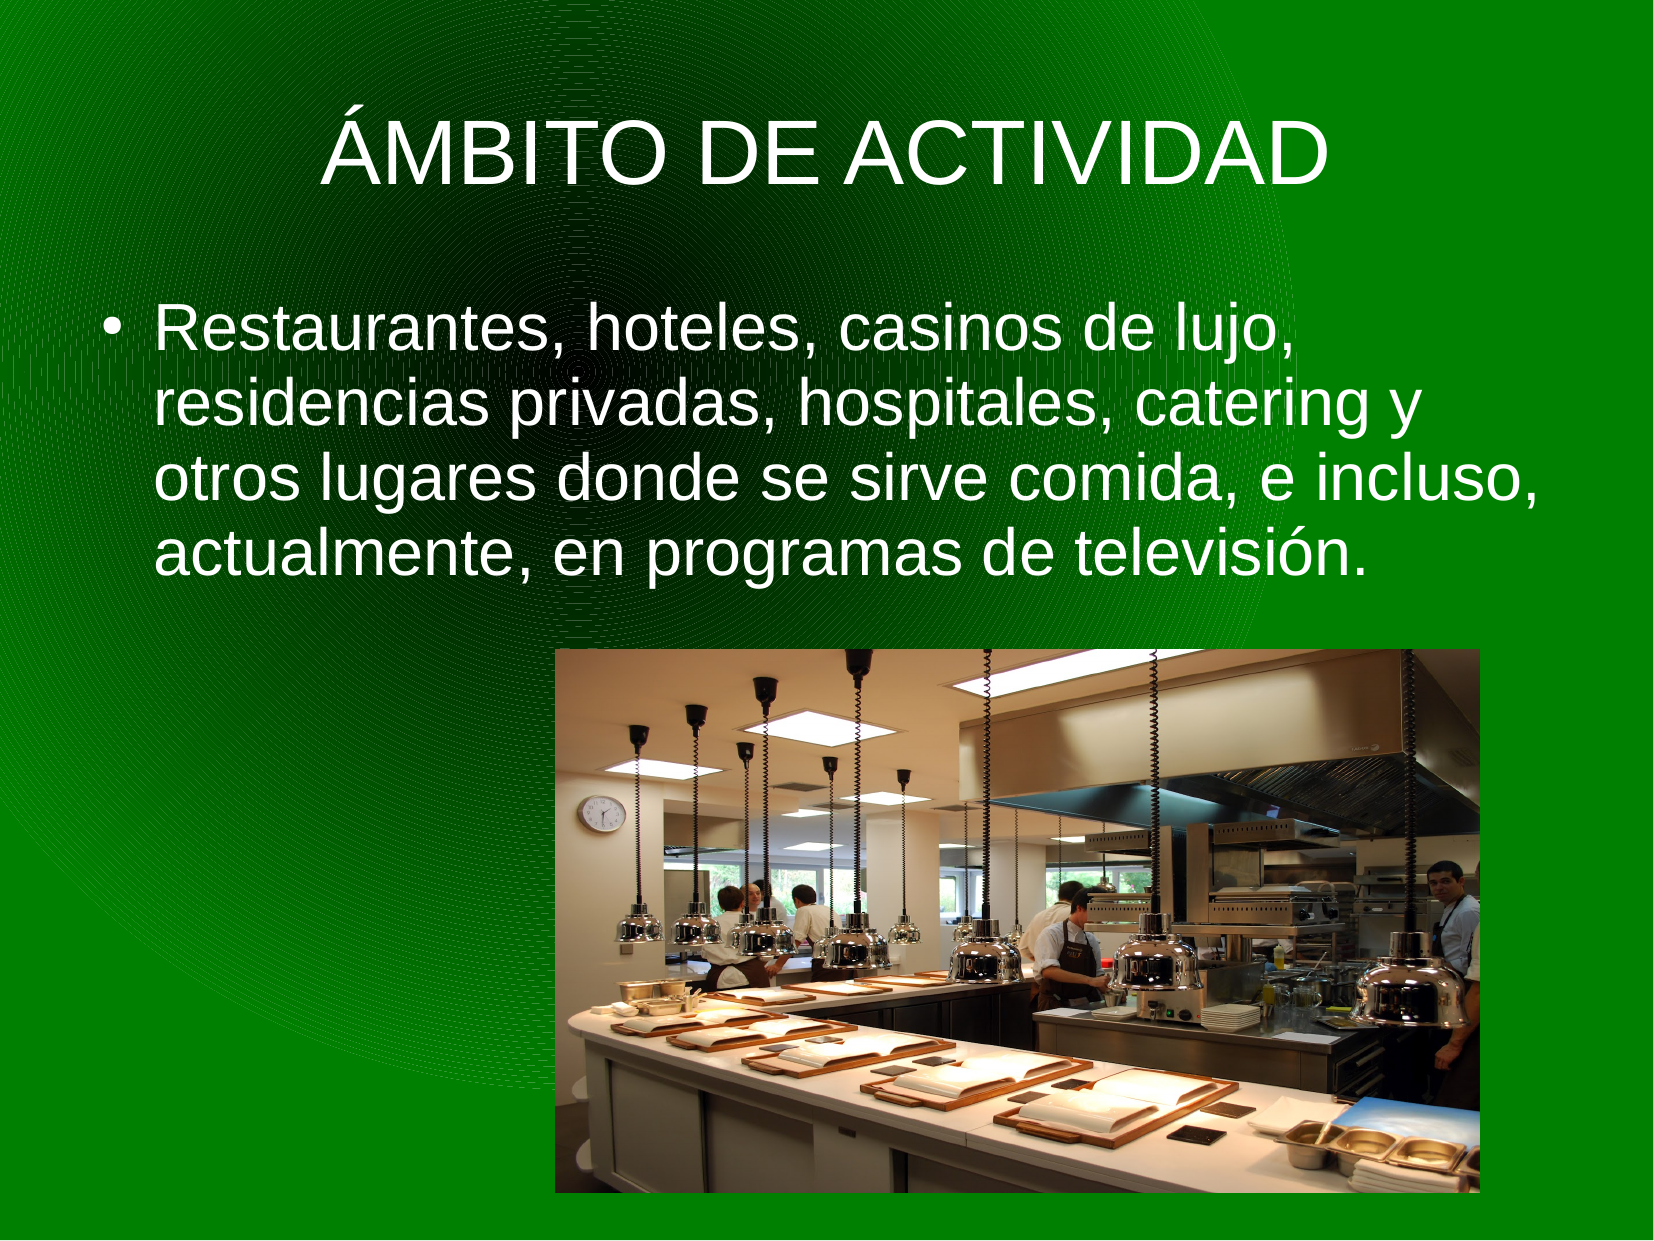

# ÁMBITO DE ACTIVIDAD
Restaurantes, hoteles, casinos de lujo, residencias privadas, hospitales, catering y otros lugares donde se sirve comida, e incluso, actualmente, en programas de televisión.